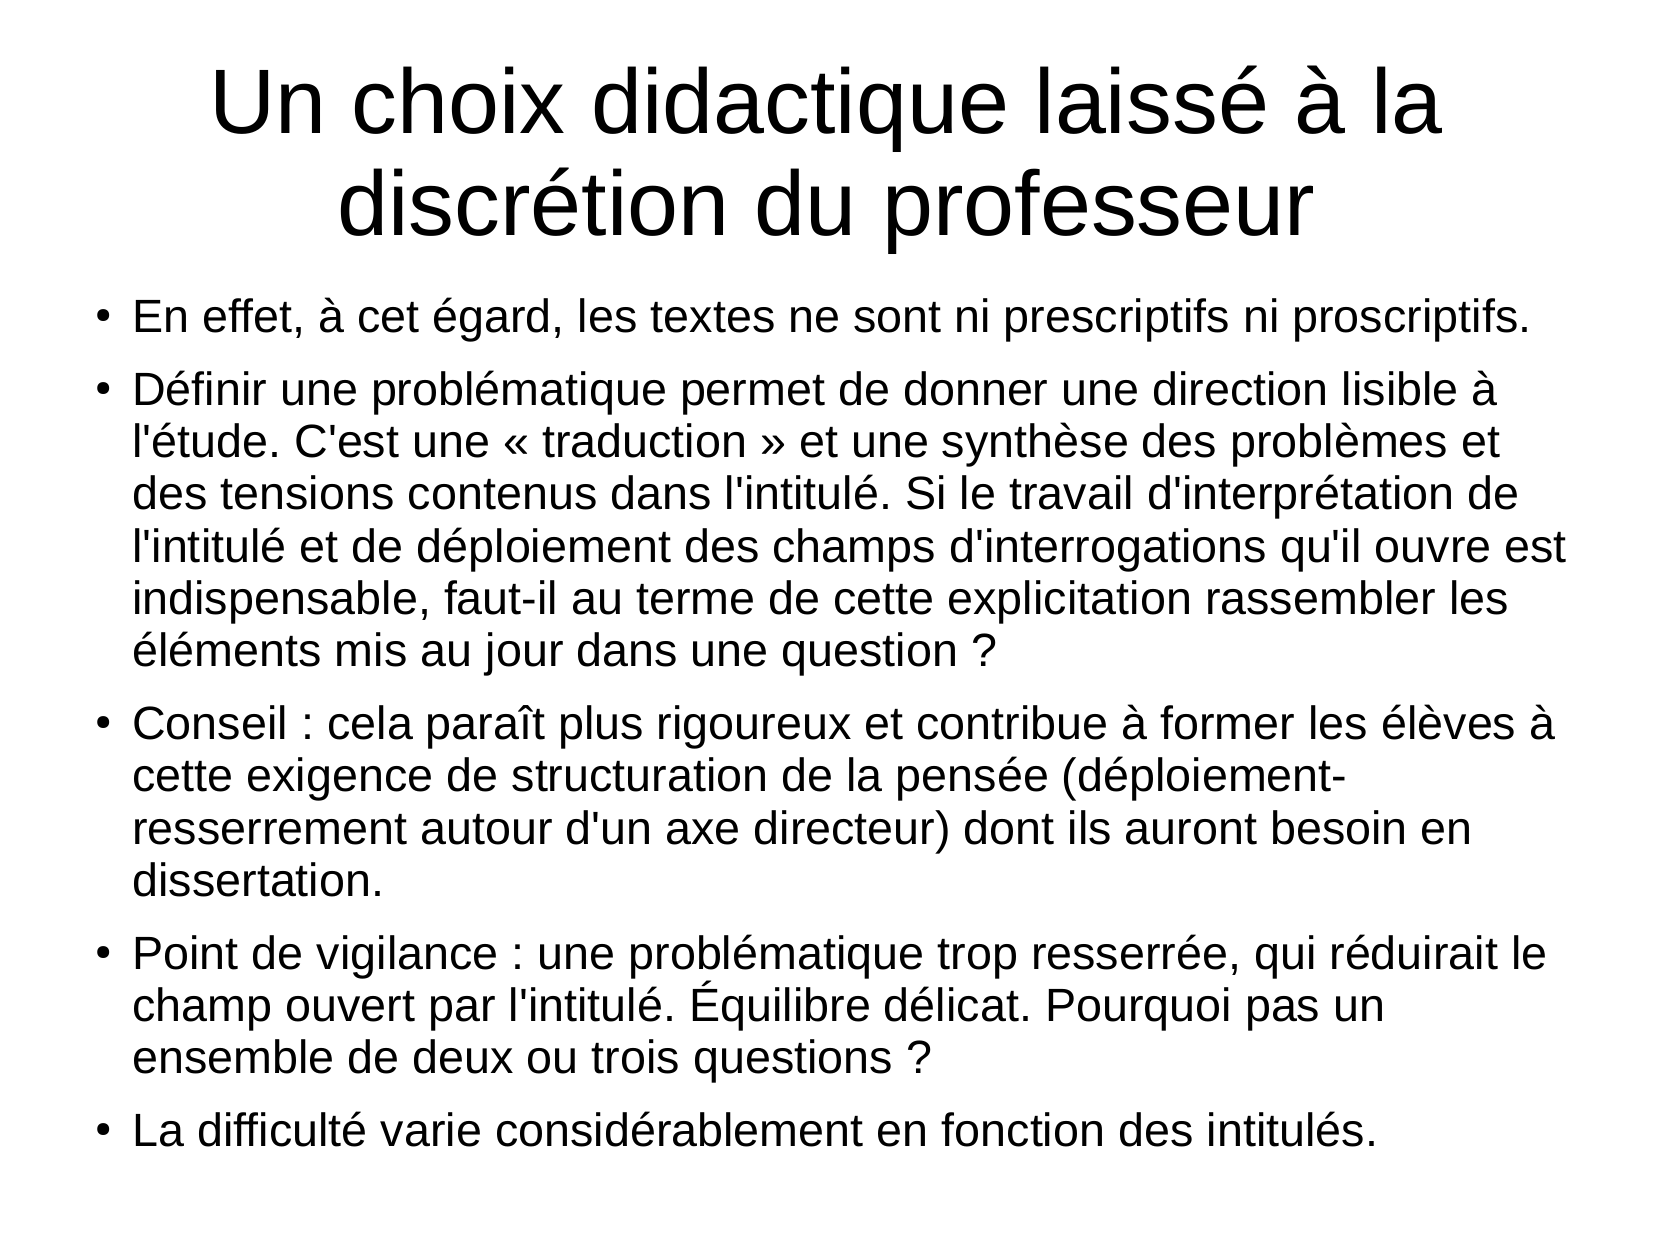

# Un choix didactique laissé à la discrétion du professeur
En effet, à cet égard, les textes ne sont ni prescriptifs ni proscriptifs.
Définir une problématique permet de donner une direction lisible à l'étude. C'est une « traduction » et une synthèse des problèmes et des tensions contenus dans l'intitulé. Si le travail d'interprétation de l'intitulé et de déploiement des champs d'interrogations qu'il ouvre est indispensable, faut-il au terme de cette explicitation rassembler les éléments mis au jour dans une question ?
Conseil : cela paraît plus rigoureux et contribue à former les élèves à cette exigence de structuration de la pensée (déploiement-resserrement autour d'un axe directeur) dont ils auront besoin en dissertation.
Point de vigilance : une problématique trop resserrée, qui réduirait le champ ouvert par l'intitulé. Équilibre délicat. Pourquoi pas un ensemble de deux ou trois questions ?
La difficulté varie considérablement en fonction des intitulés.